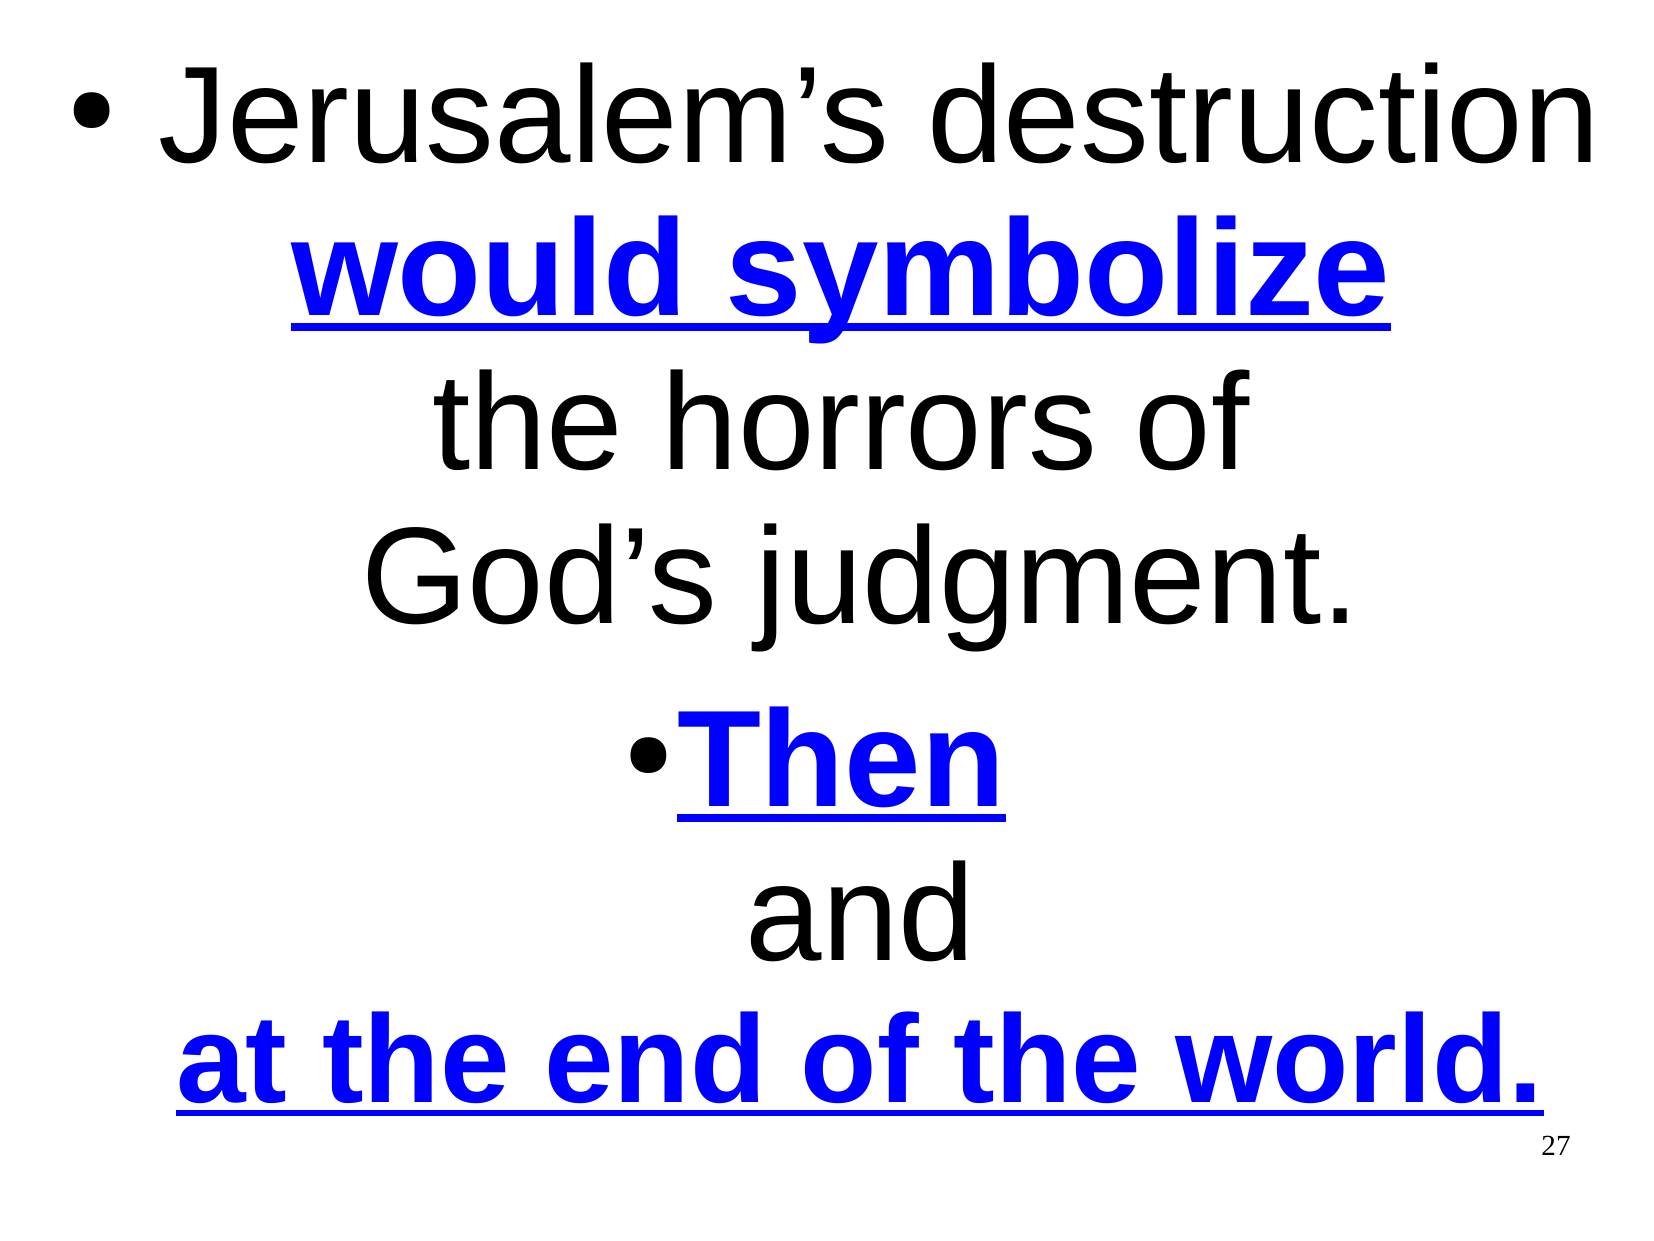

# Jerusalem’s destruction would symbolize the horrors of God’s judgment.
Then
and
at the end of the world.
27